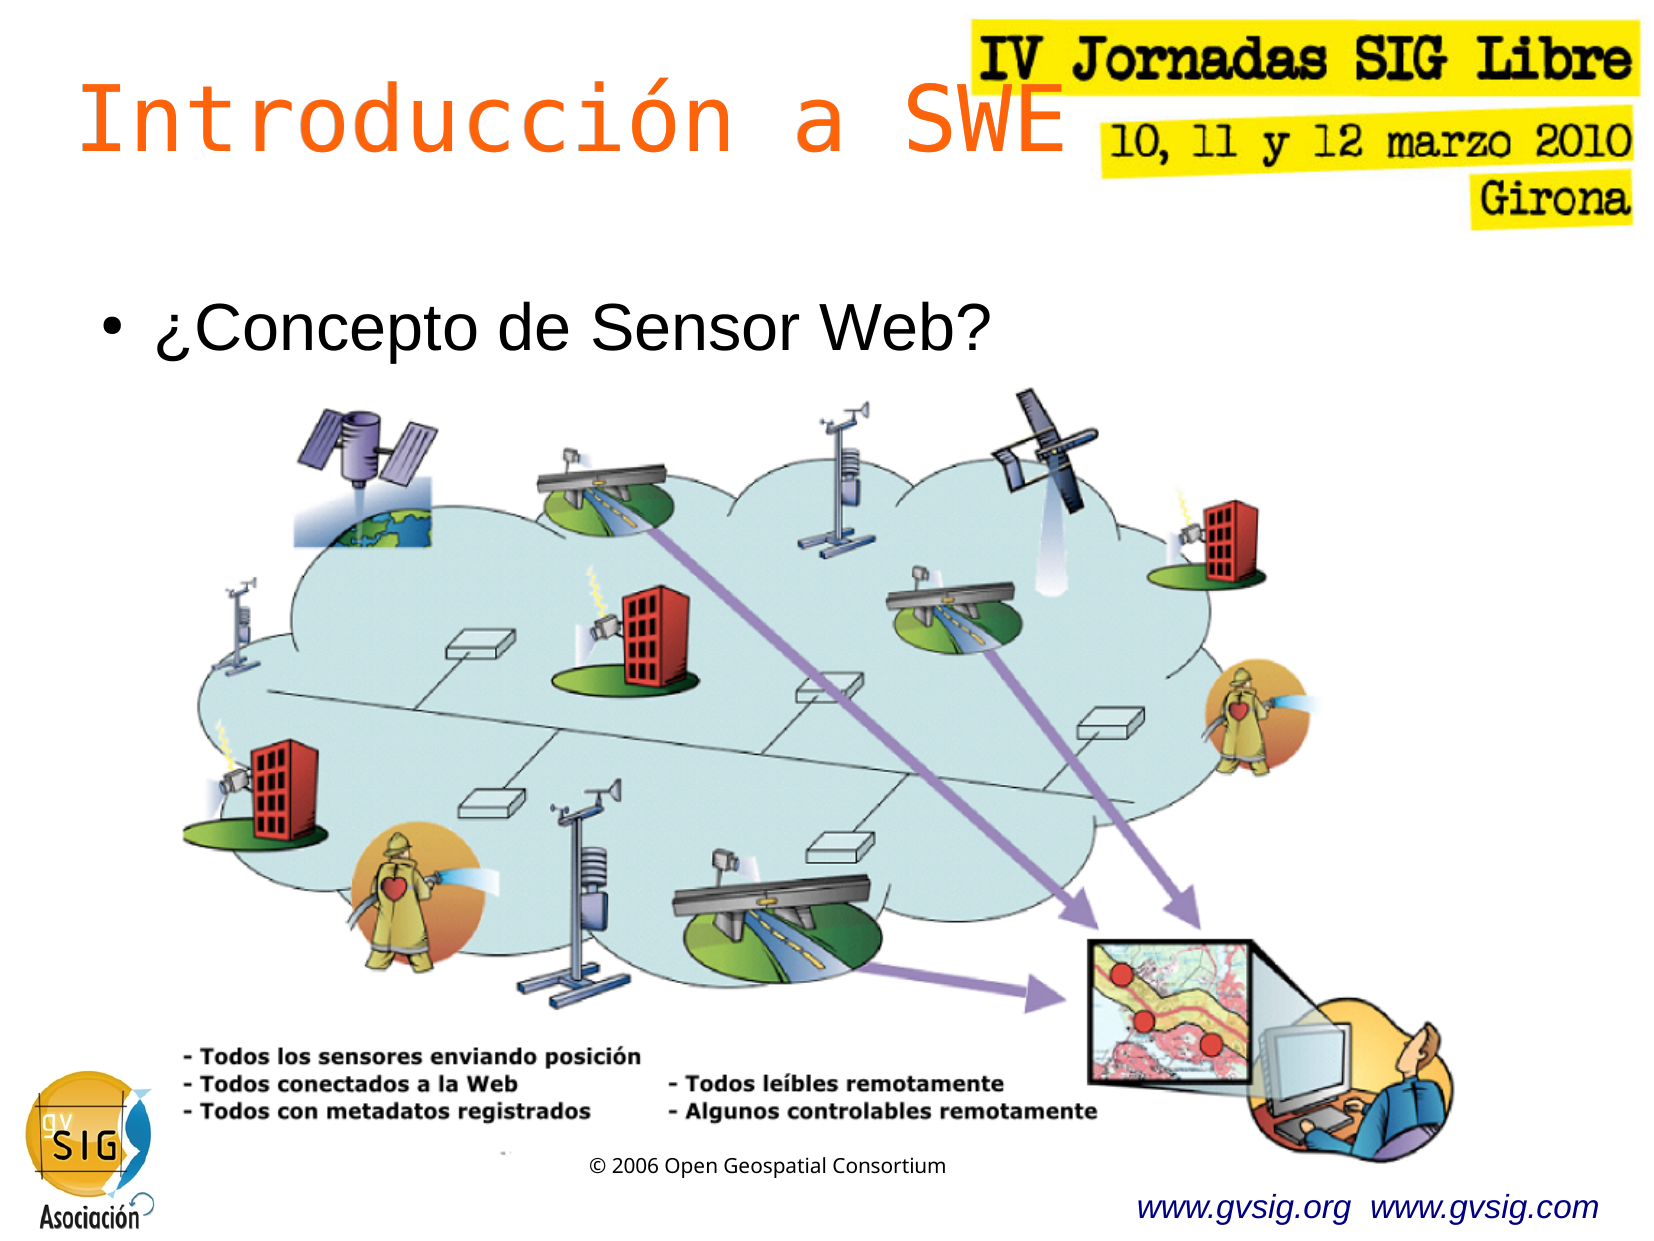

Introducción a SWE
# ¿Concepto de Sensor Web?
© 2006 Open Geospatial Consortium